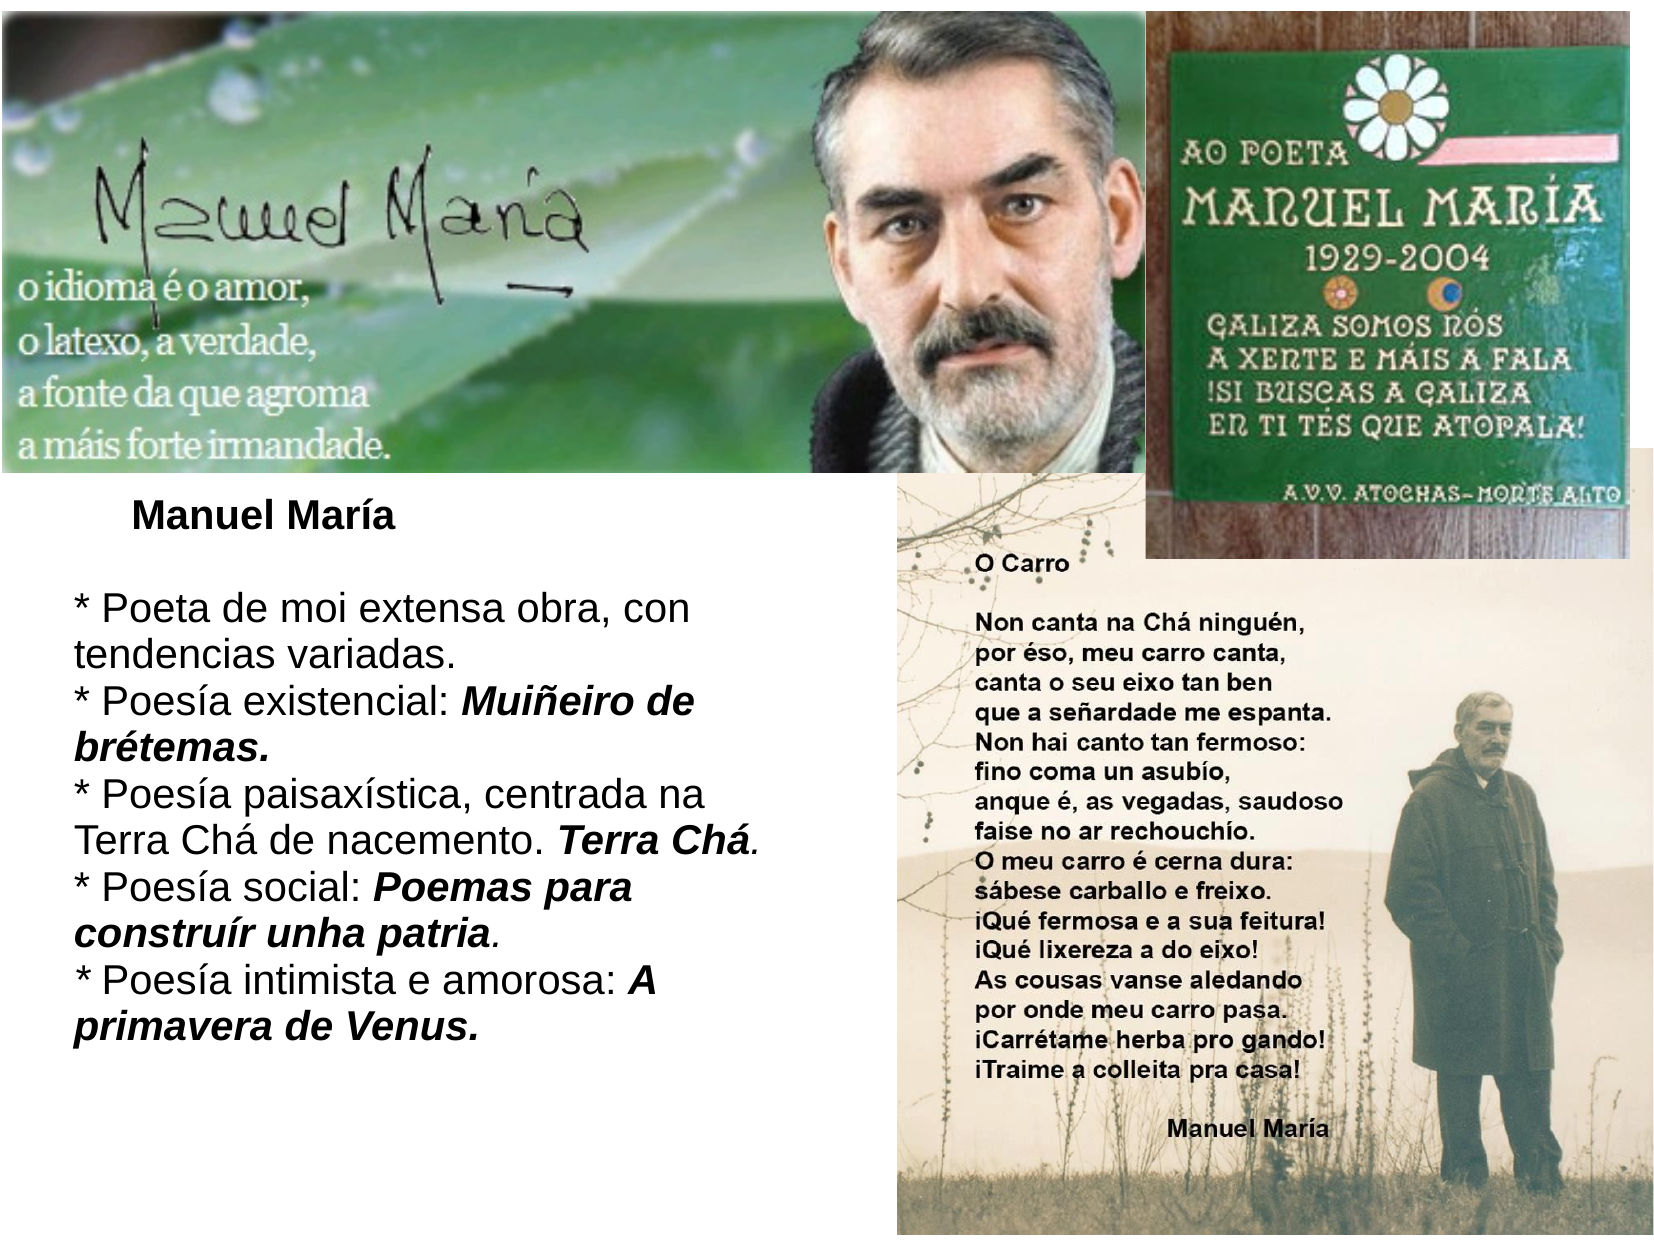

Manuel María
* Poeta de moi extensa obra, con tendencias variadas.
* Poesía existencial: Muiñeiro de brétemas.
* Poesía paisaxística, centrada na Terra Chá de nacemento. Terra Chá.
* Poesía social: Poemas para construír unha patria.
* Poesía intimista e amorosa: A primavera de Venus.